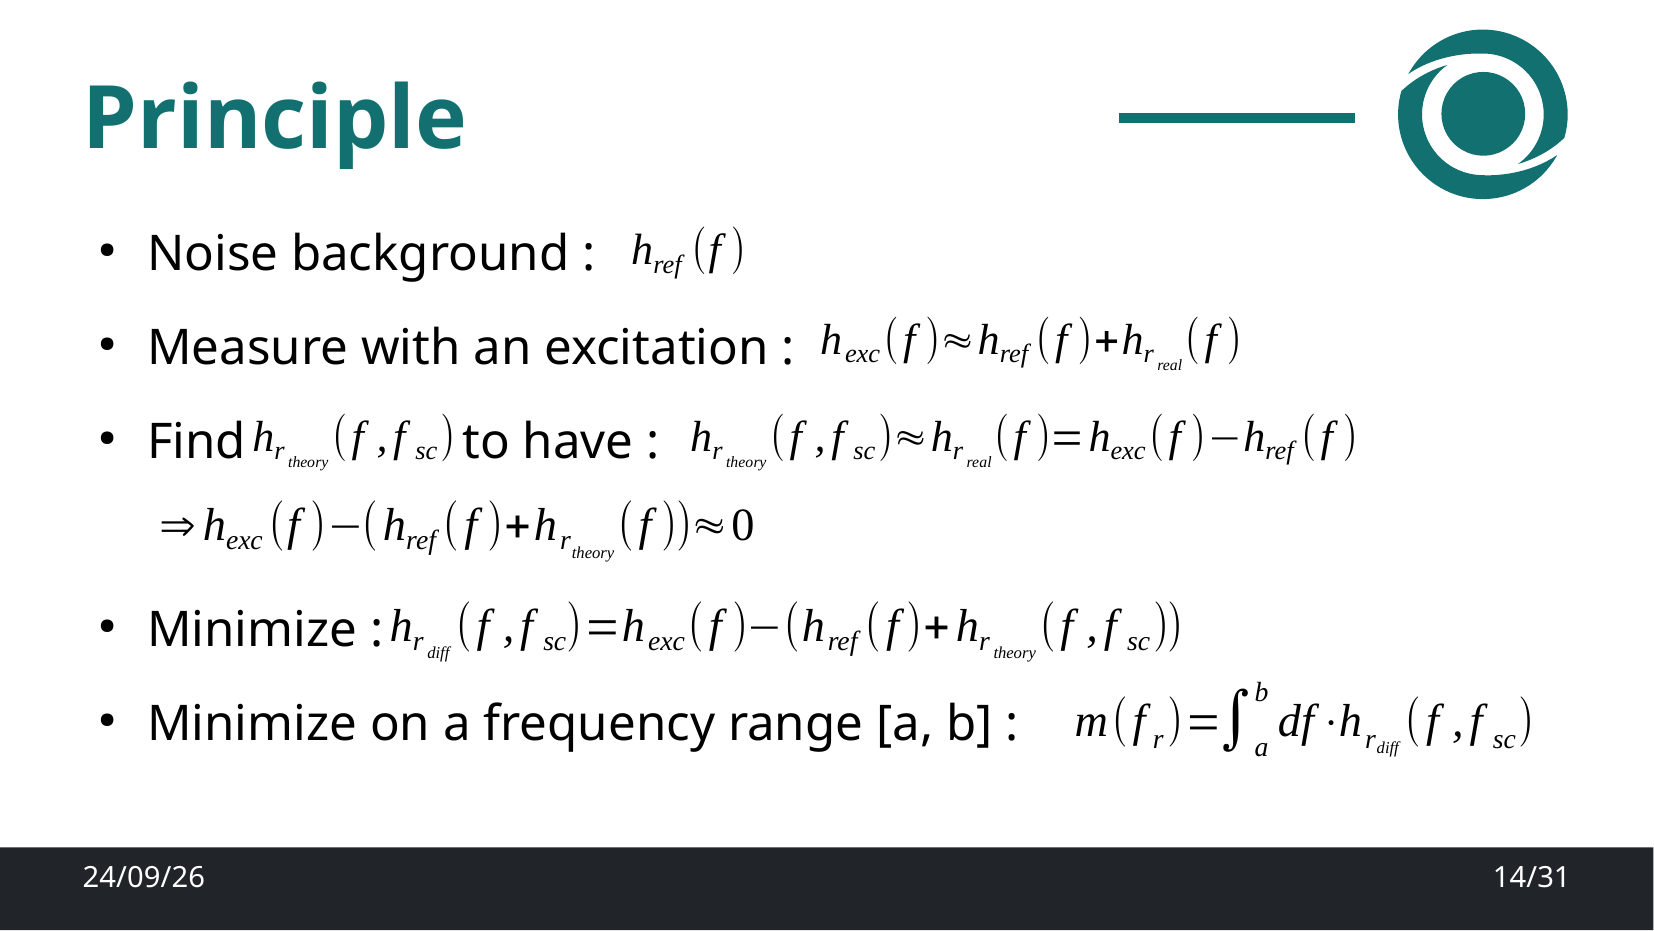

Principle
# Noise background :
Measure with an excitation :
Find to have :
Minimize :
Minimize on a frequency range [a, b] :
14